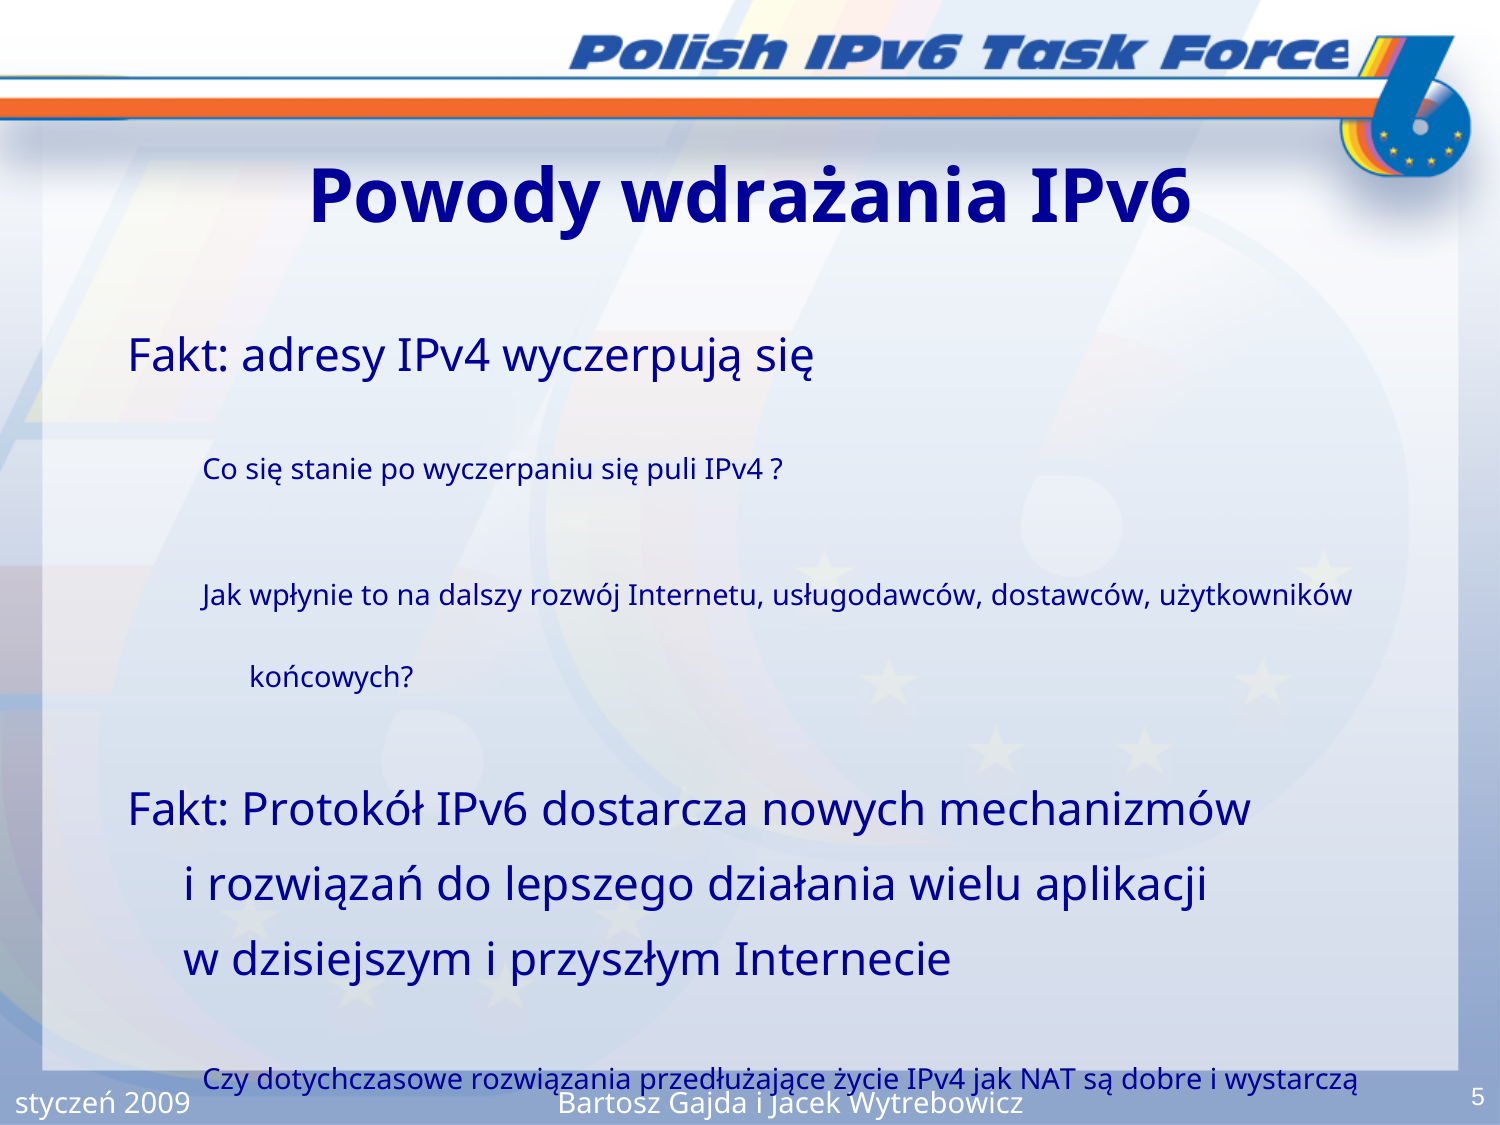

# Powody wdrażania IPv6
Fakt: adresy IPv4 wyczerpują się
Co się stanie po wyczerpaniu się puli IPv4 ?
Jak wpłynie to na dalszy rozwój Internetu, usługodawców, dostawców, użytkowników końcowych?
Fakt: Protokół IPv6 dostarcza nowych mechanizmów
i rozwiązań do lepszego działania wielu aplikacji
w dzisiejszym i przyszłym Internecie
Czy dotychczasowe rozwiązania przedłużające życie IPv4 jak NAT są dobre i wystarczą na przyszłość dla nowych aplikacji?
styczeń 2009
Bartosz Gajda i Jacek Wytrebowicz
5